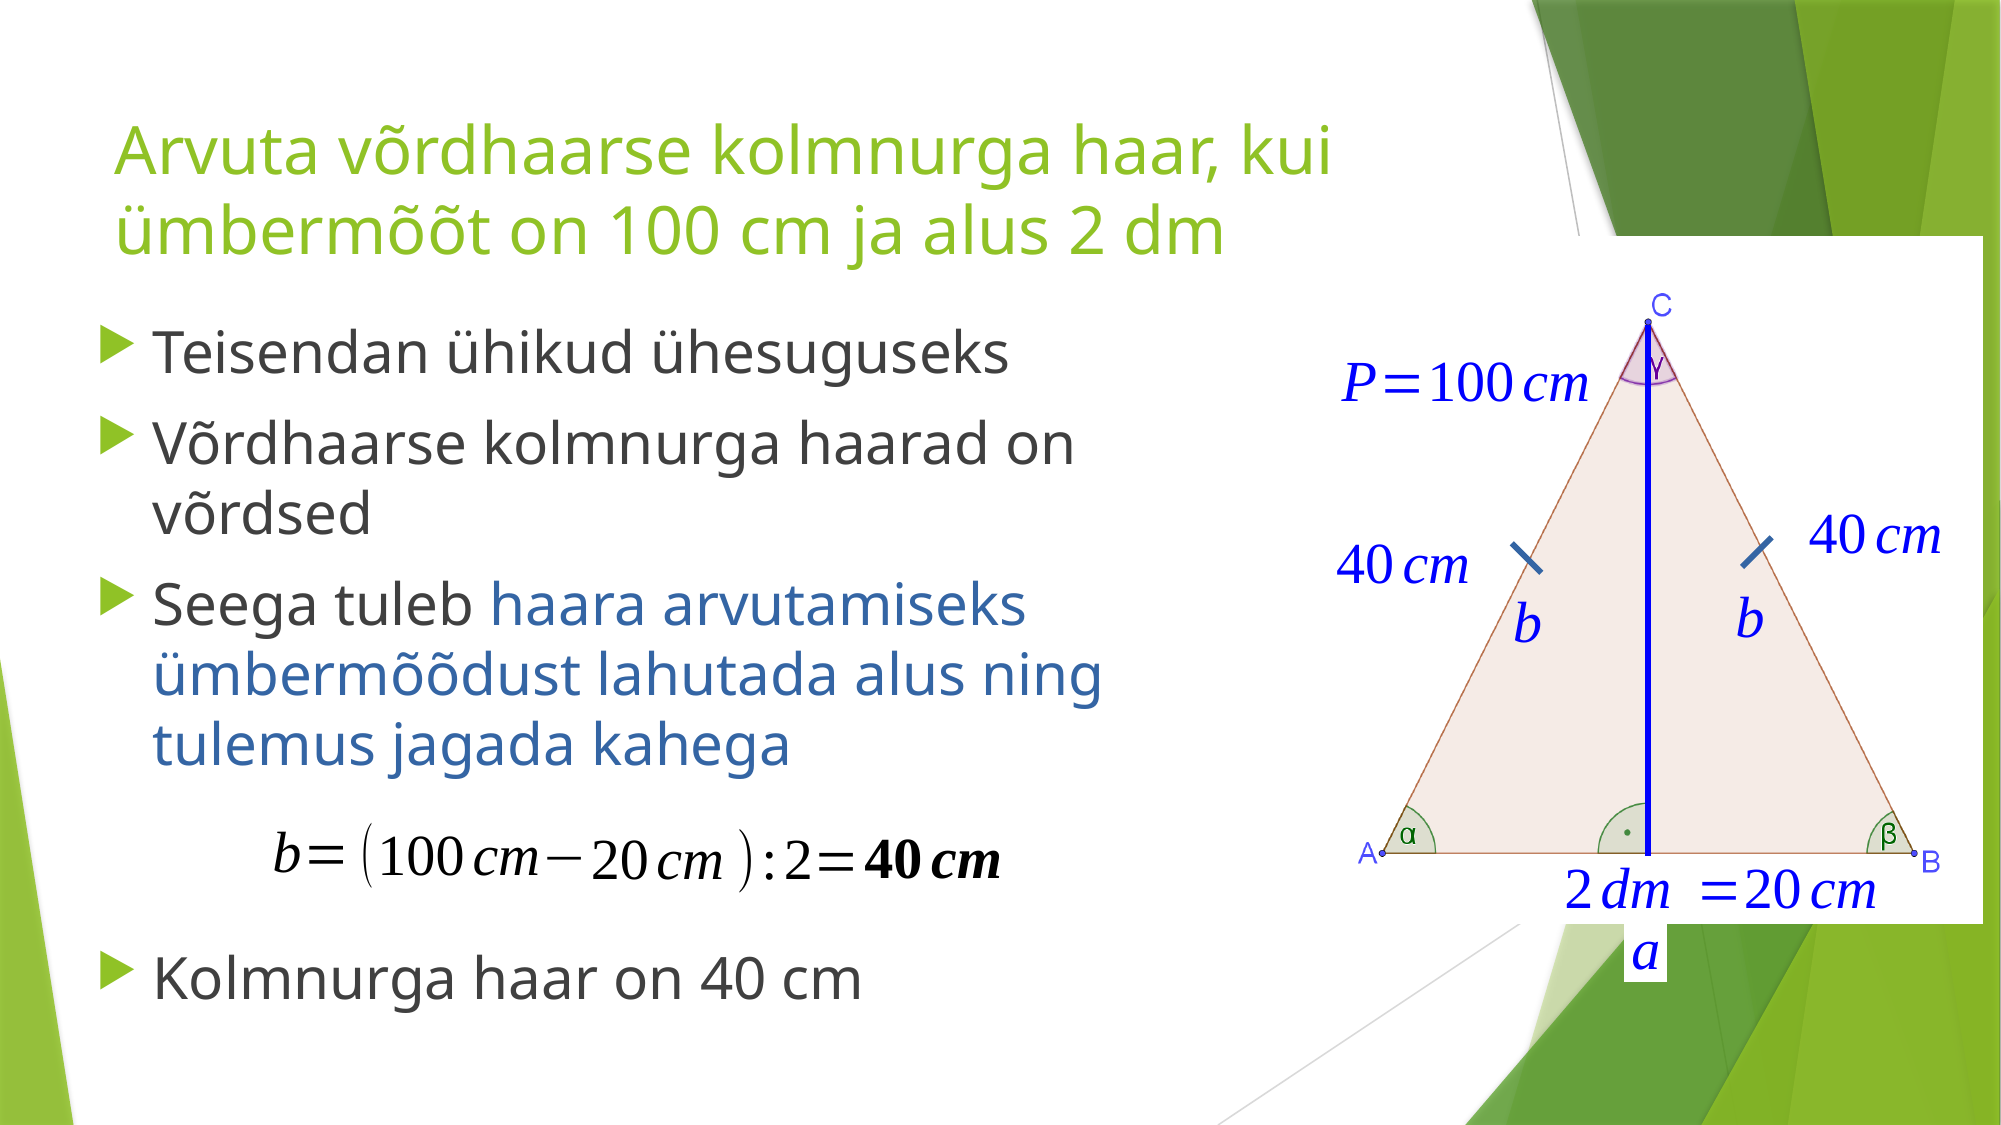

# Arvuta võrdhaarse kolmnurga haar, kui ümbermõõt on 100 cm ja alus 2 dm
Teisendan ühikud ühesuguseks
Võrdhaarse kolmnurga haarad on võrdsed
Seega tuleb haara arvutamiseks ümbermõõdust lahutada alus ning tulemus jagada kahega
Kolmnurga haar on 40 cm